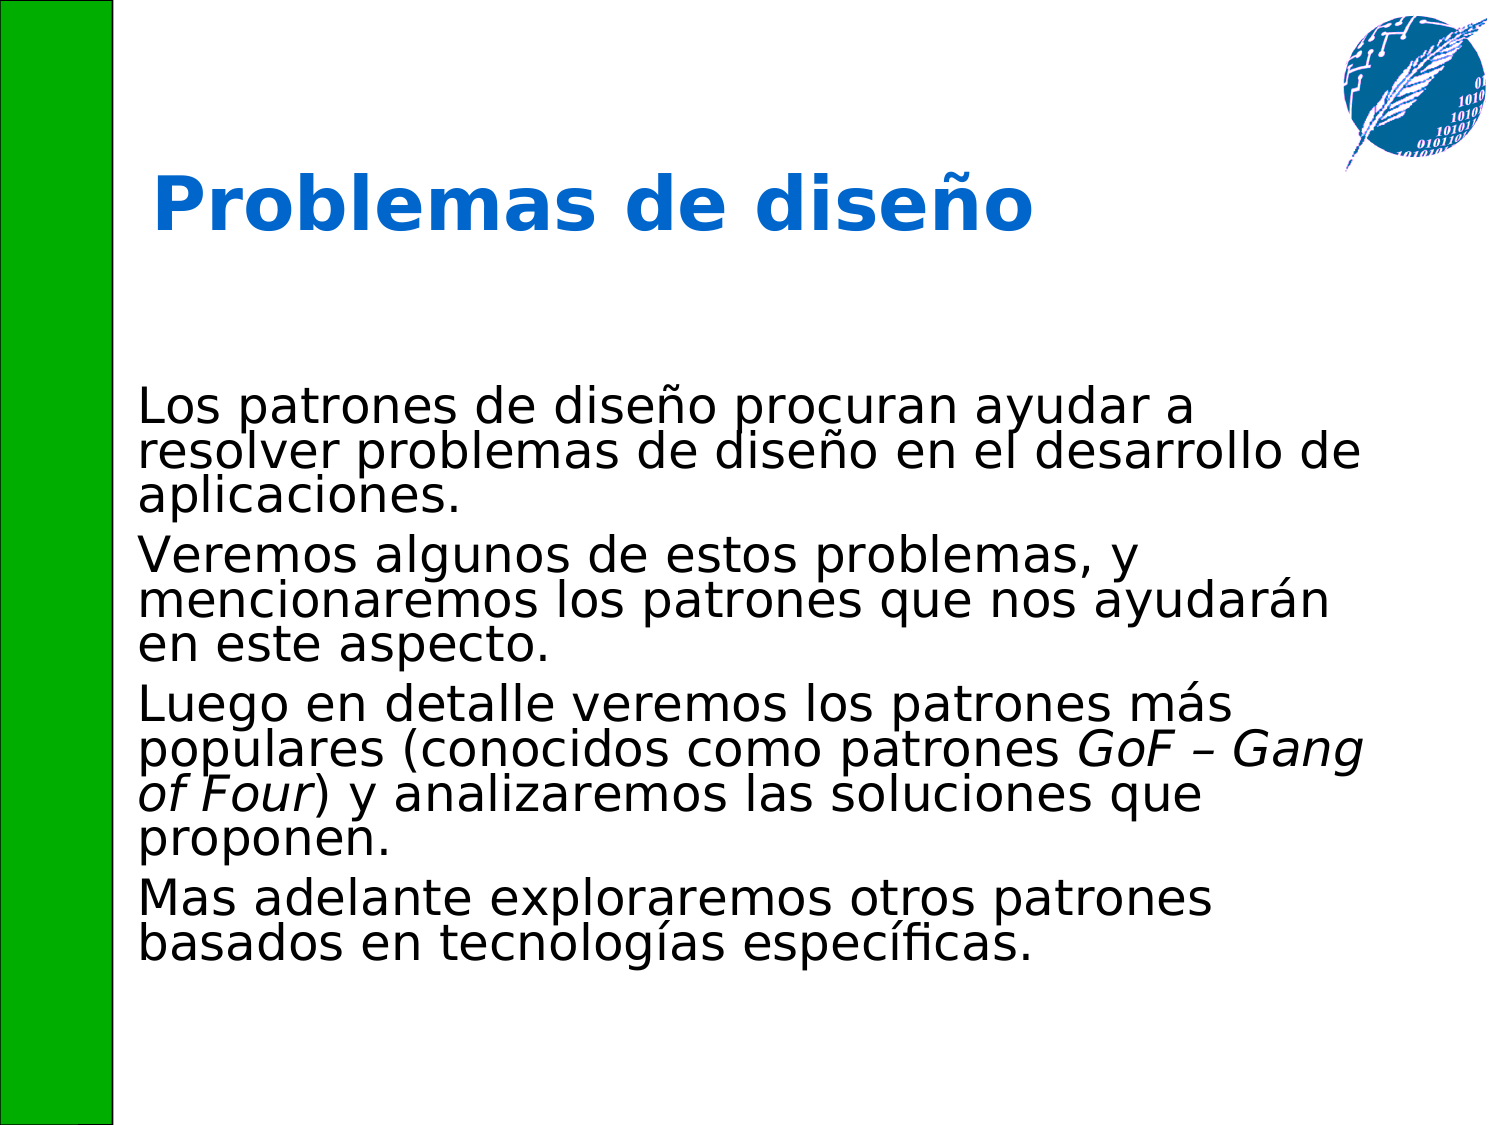

# Problemas de diseño
Los patrones de diseño procuran ayudar a resolver problemas de diseño en el desarrollo de aplicaciones.
Veremos algunos de estos problemas, y mencionaremos los patrones que nos ayudarán en este aspecto.
Luego en detalle veremos los patrones más populares (conocidos como patrones GoF – Gang of Four) y analizaremos las soluciones que proponen.
Mas adelante exploraremos otros patrones basados en tecnologías específicas.